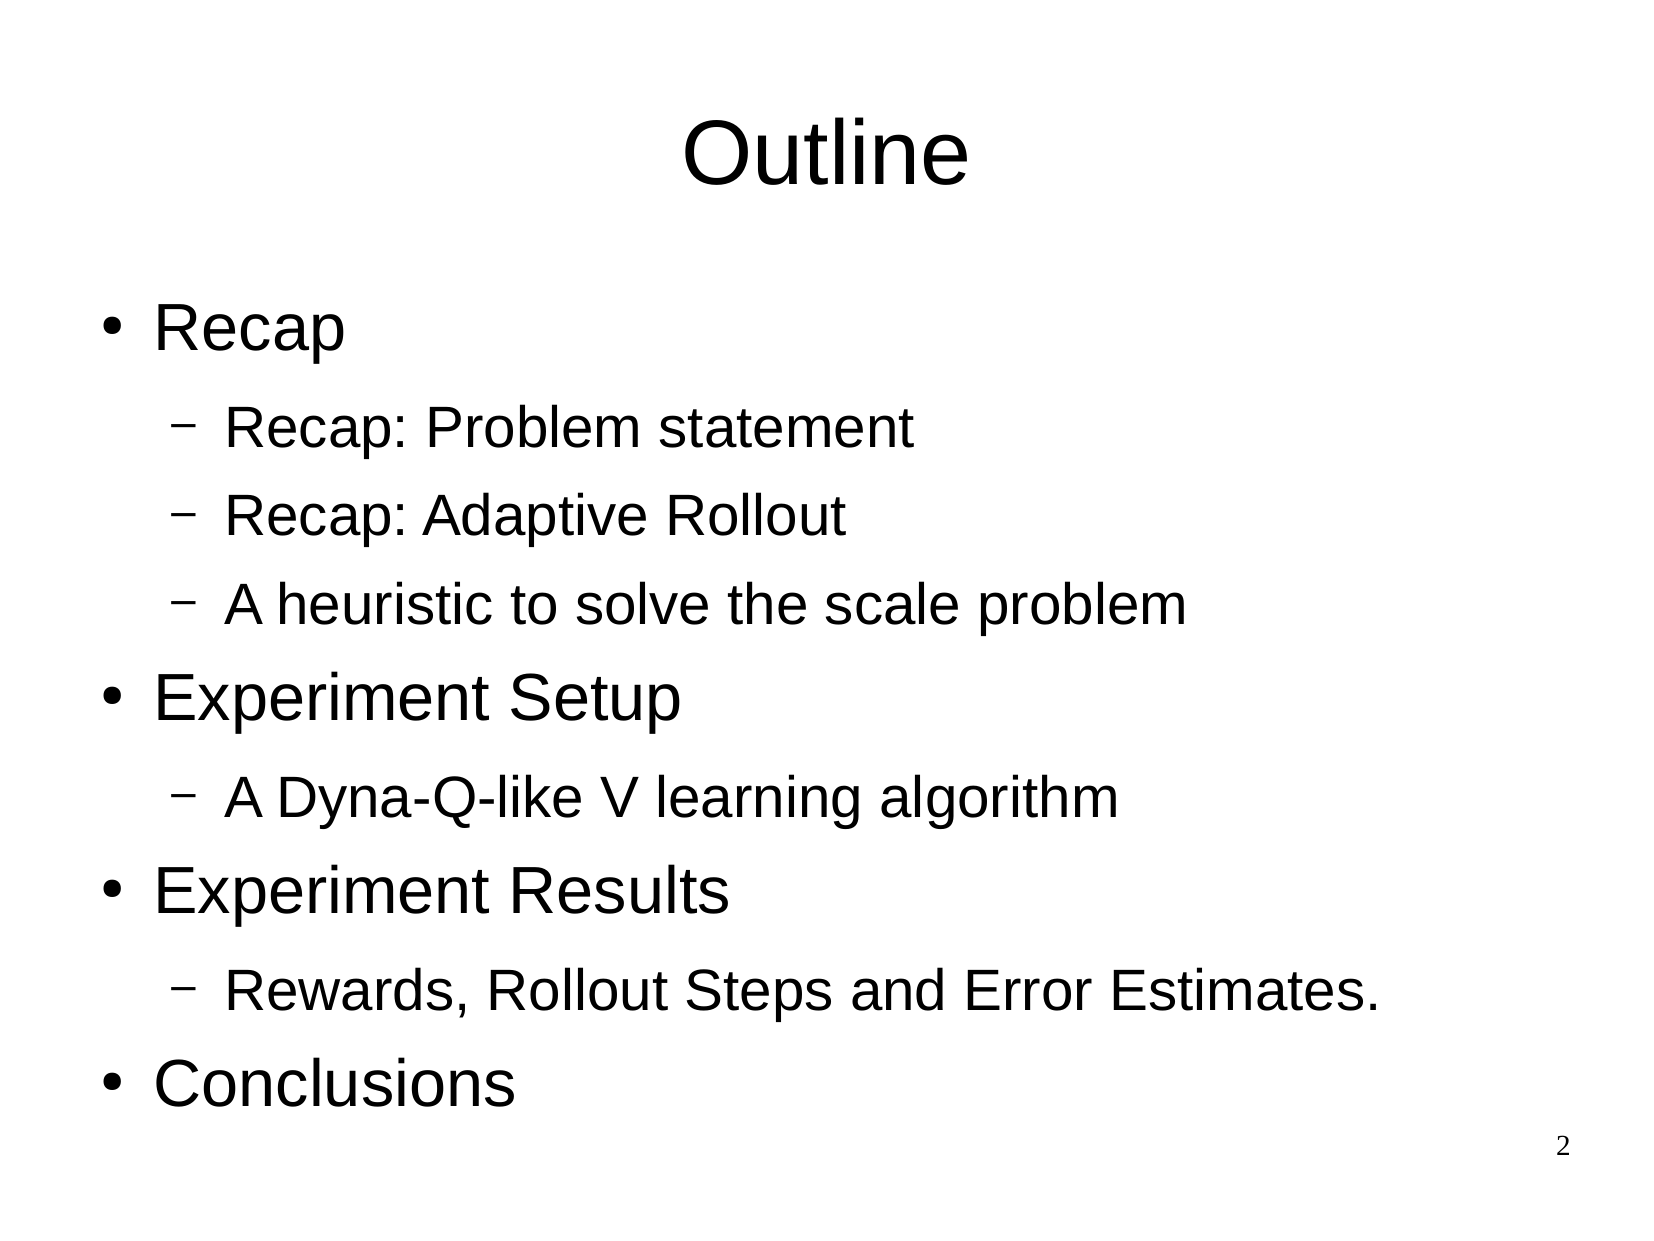

# Outline
Recap
Recap: Problem statement
Recap: Adaptive Rollout
A heuristic to solve the scale problem
Experiment Setup
A Dyna-Q-like V learning algorithm
Experiment Results
Rewards, Rollout Steps and Error Estimates.
Conclusions
2